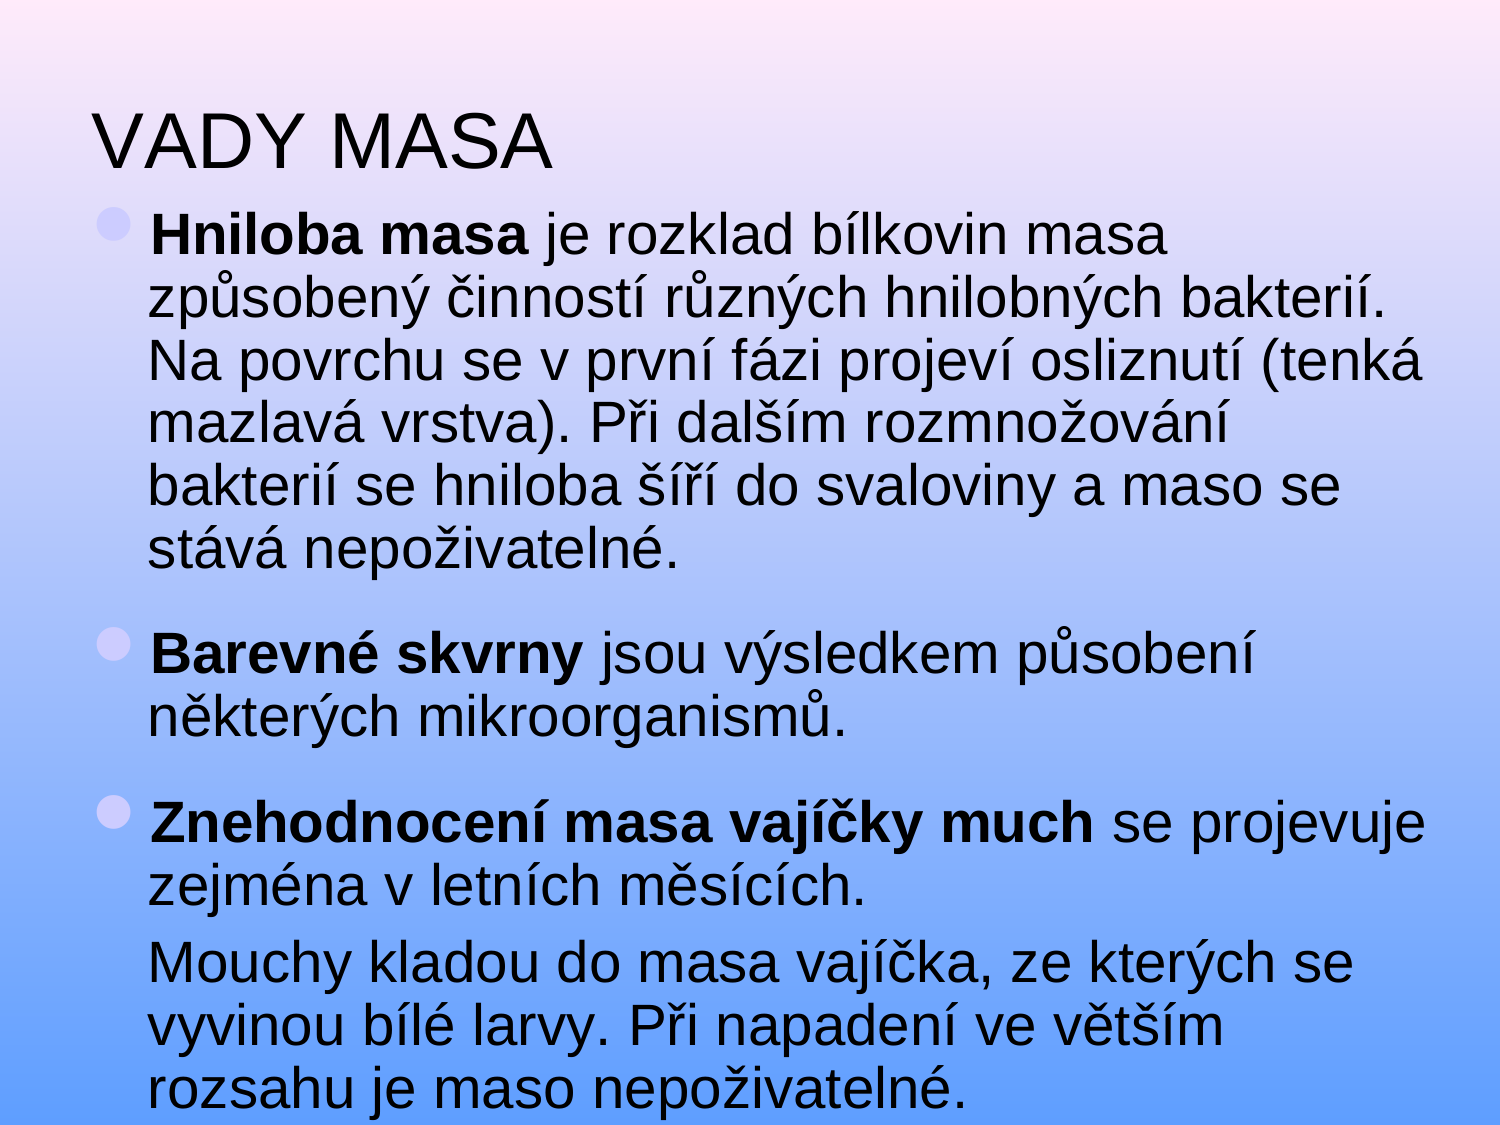

VADY MASA
# Hniloba masa je rozklad bílkovin masa způsobený činností různých hnilobných bakterií. Na povrchu se v první fázi projeví osliznutí (tenká mazlavá vrstva). Při dalším rozmnožování bakterií se hniloba šíří do svaloviny a maso se stává nepoživatelné.
Barevné skvrny jsou výsledkem působení některých mikroorganismů.
Znehodnocení masa vajíčky much se projevuje zejména v letních měsících.
	Mouchy kladou do masa vajíčka, ze kterých se vyvinou bílé larvy. Při napadení ve větším rozsahu je maso nepoživatelné.